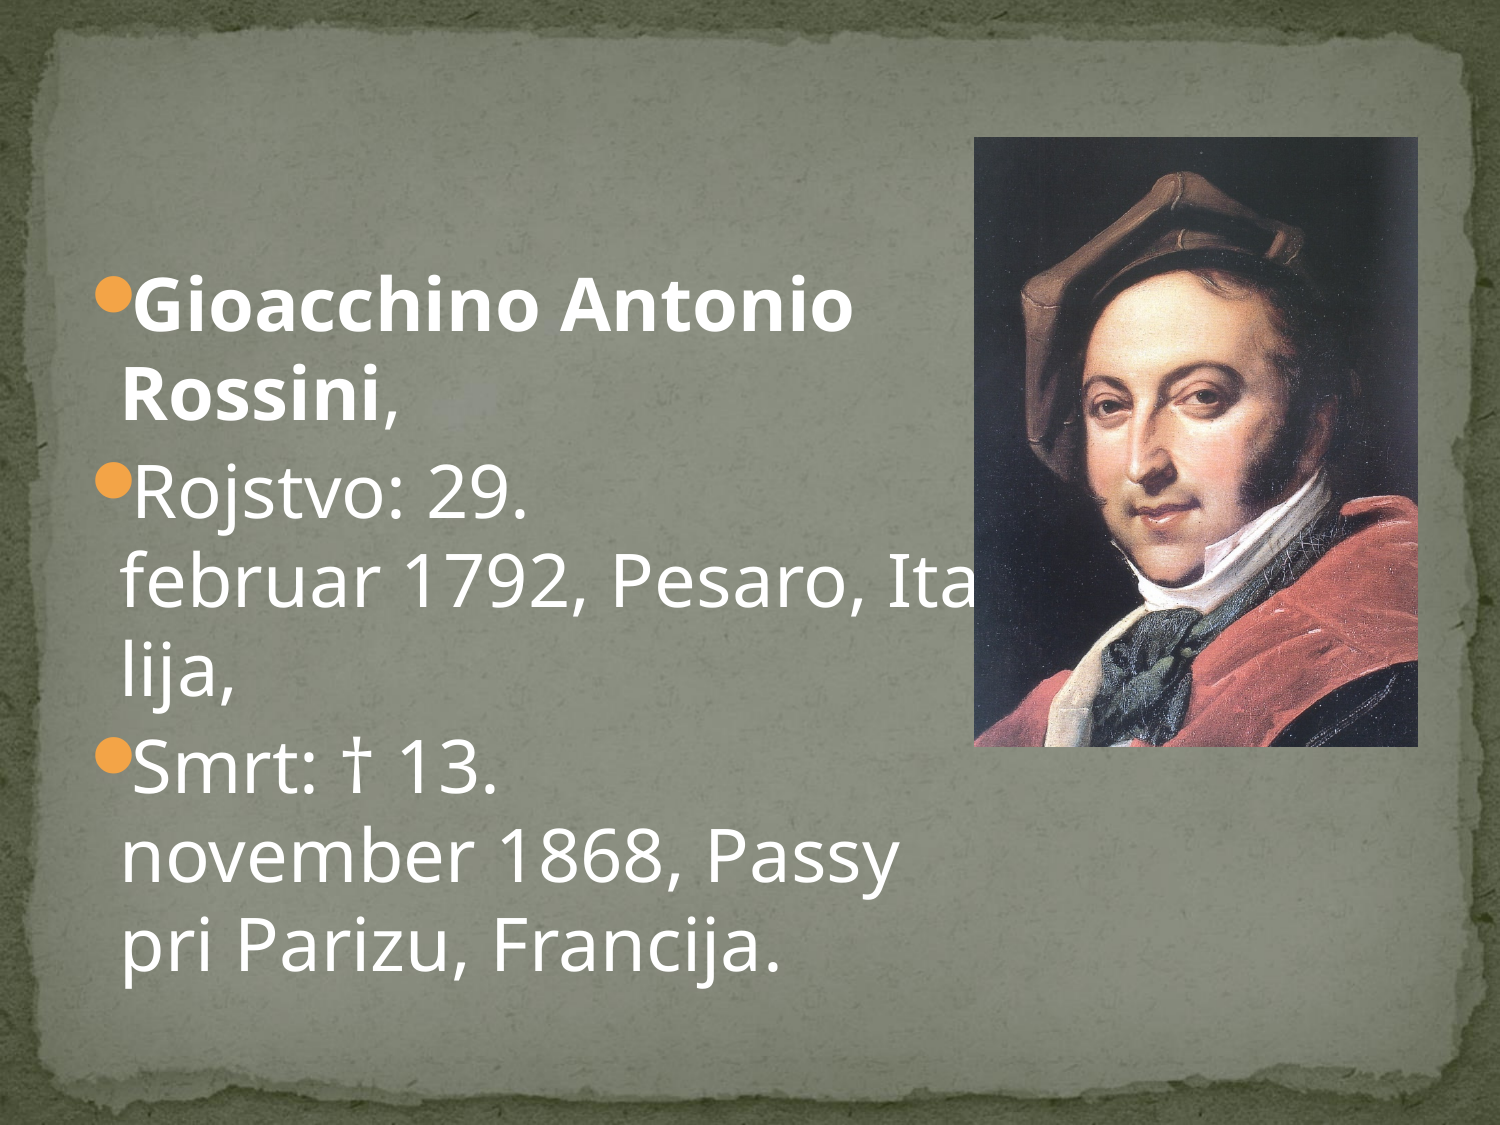

# Gioacchino Antonio Rossini,
Rojstvo: 29. februar 1792, Pesaro, Italija,
Smrt: † 13. november 1868, Passy pri Parizu, Francija.